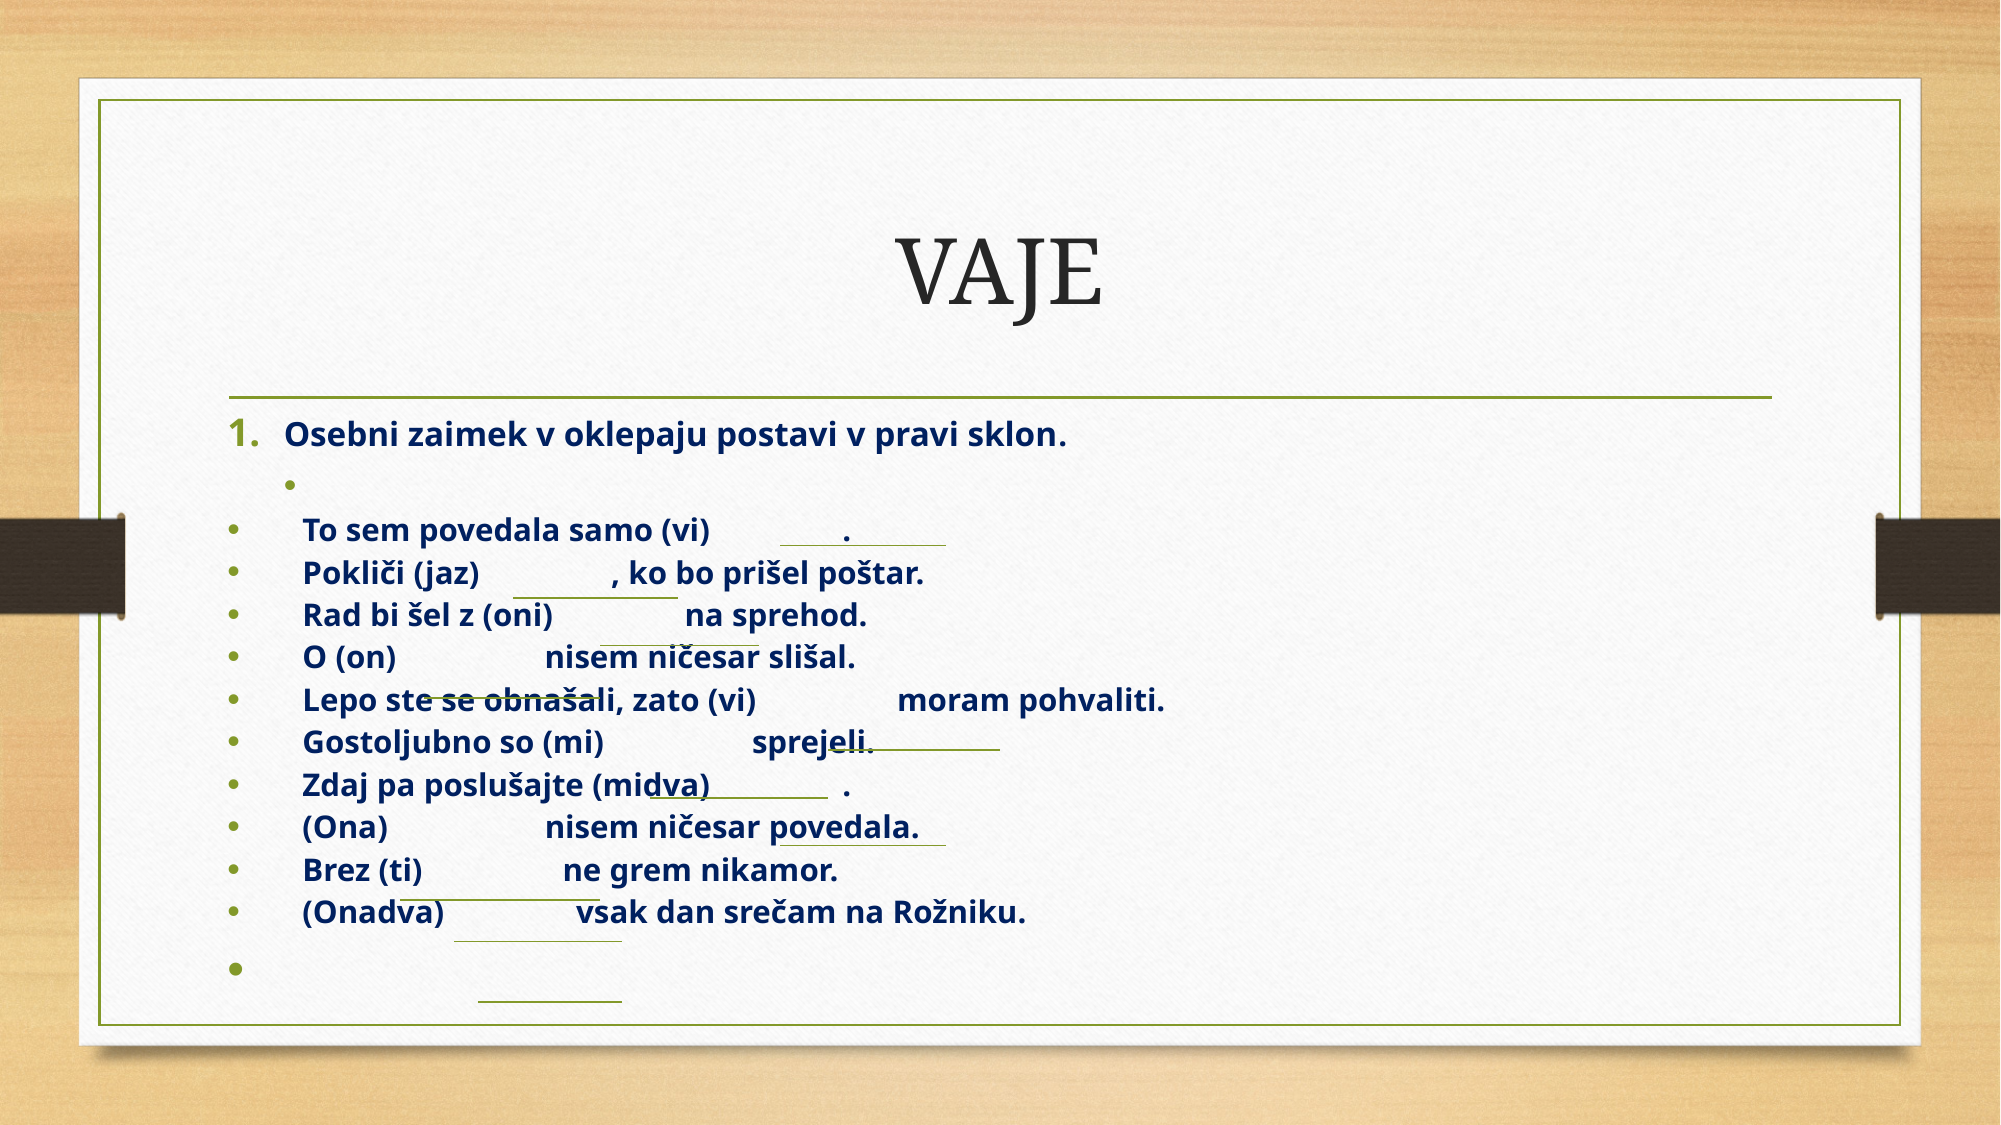

# VAJE
Osebni zaimek v oklepaju postavi v pravi sklon.
To sem povedala samo (vi) .
Pokliči (jaz) , ko bo prišel poštar.
Rad bi šel z (oni) na sprehod.
O (on) nisem ničesar slišal.
Lepo ste se obnašali, zato (vi) moram pohvaliti.
Gostoljubno so (mi) sprejeli.
Zdaj pa poslušajte (midva) .
(Ona) nisem ničesar povedala.
Brez (ti) ne grem nikamor.
(Onadva) vsak dan srečam na Rožniku.